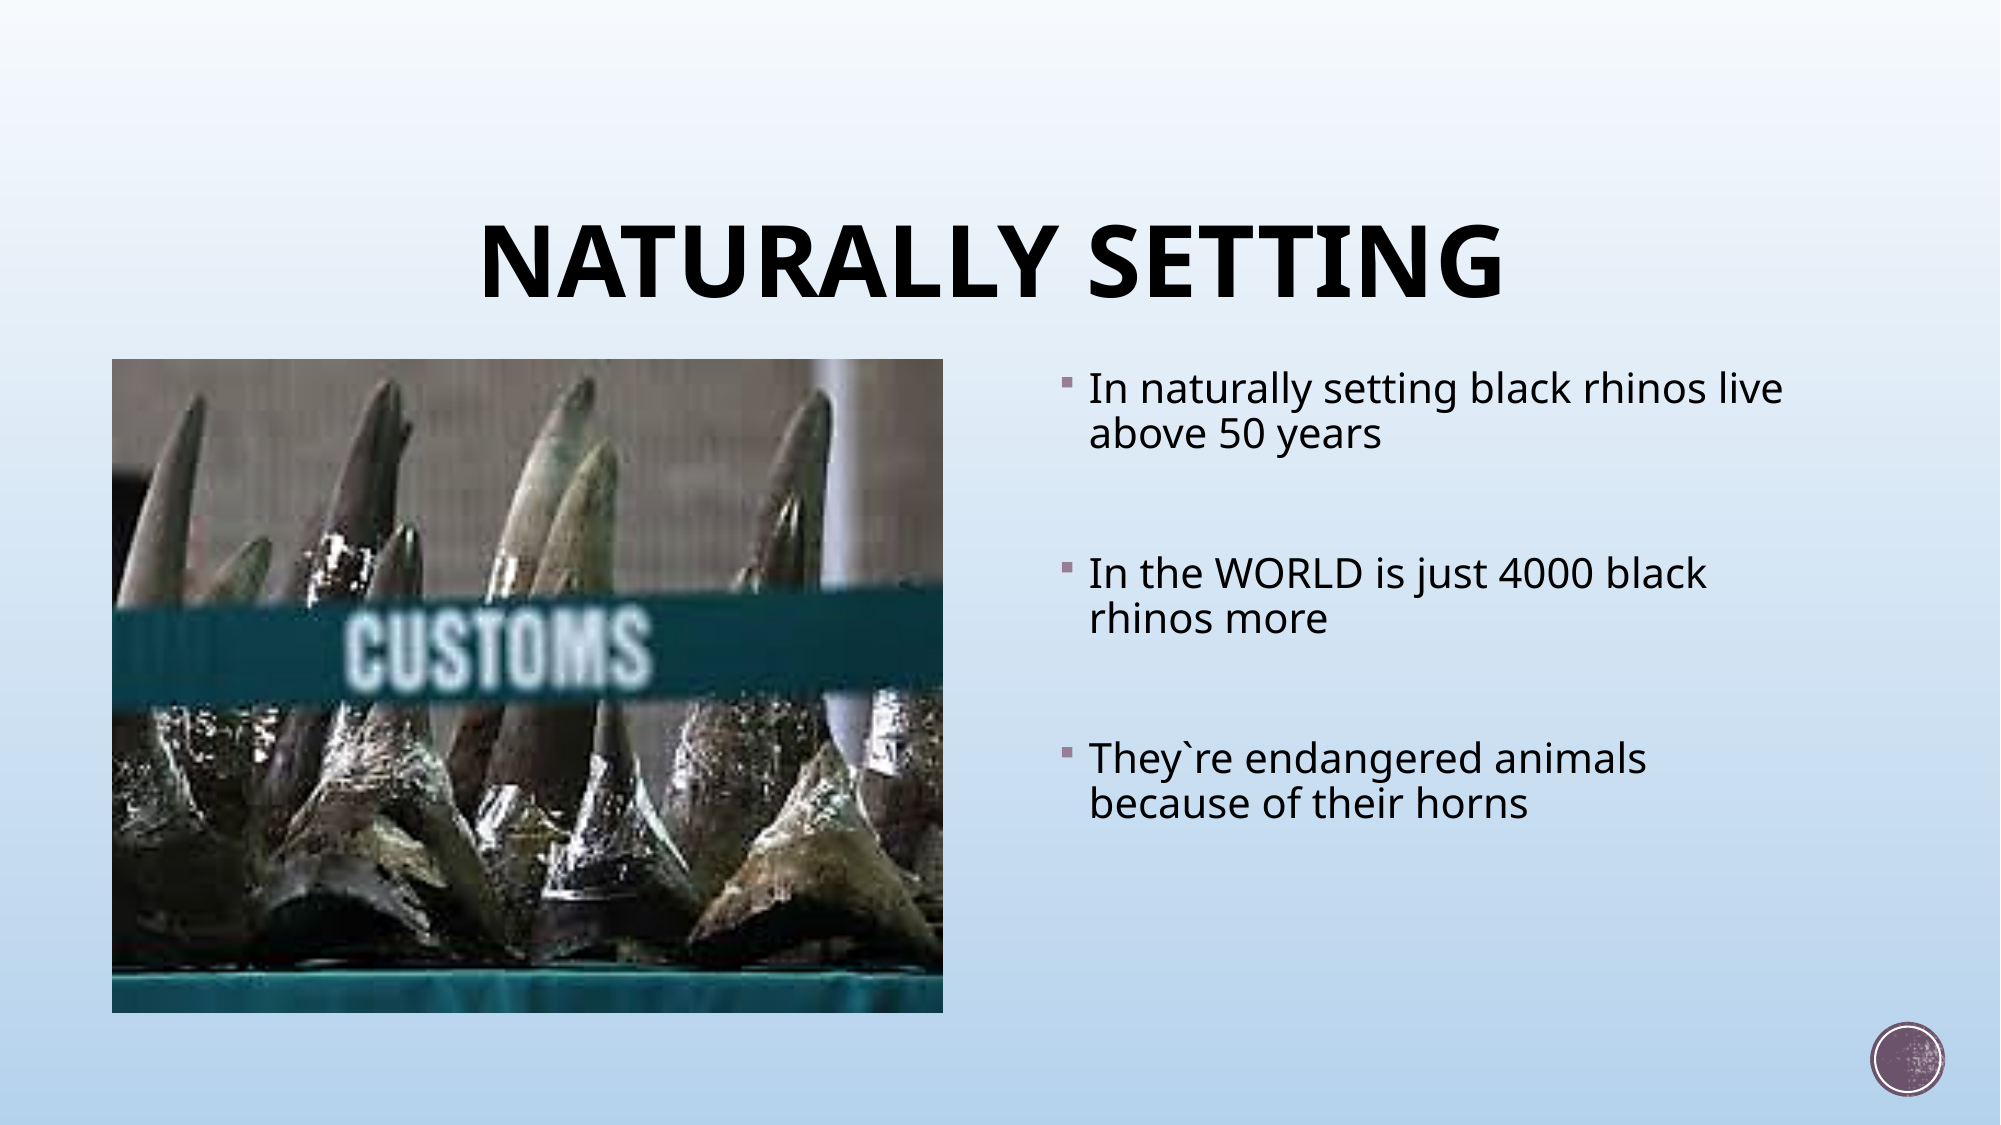

# NATURALLY SETTING
In naturally setting black rhinos live above 50 years
In the WORLD is just 4000 black rhinos more
They`re endangered animals because of their horns